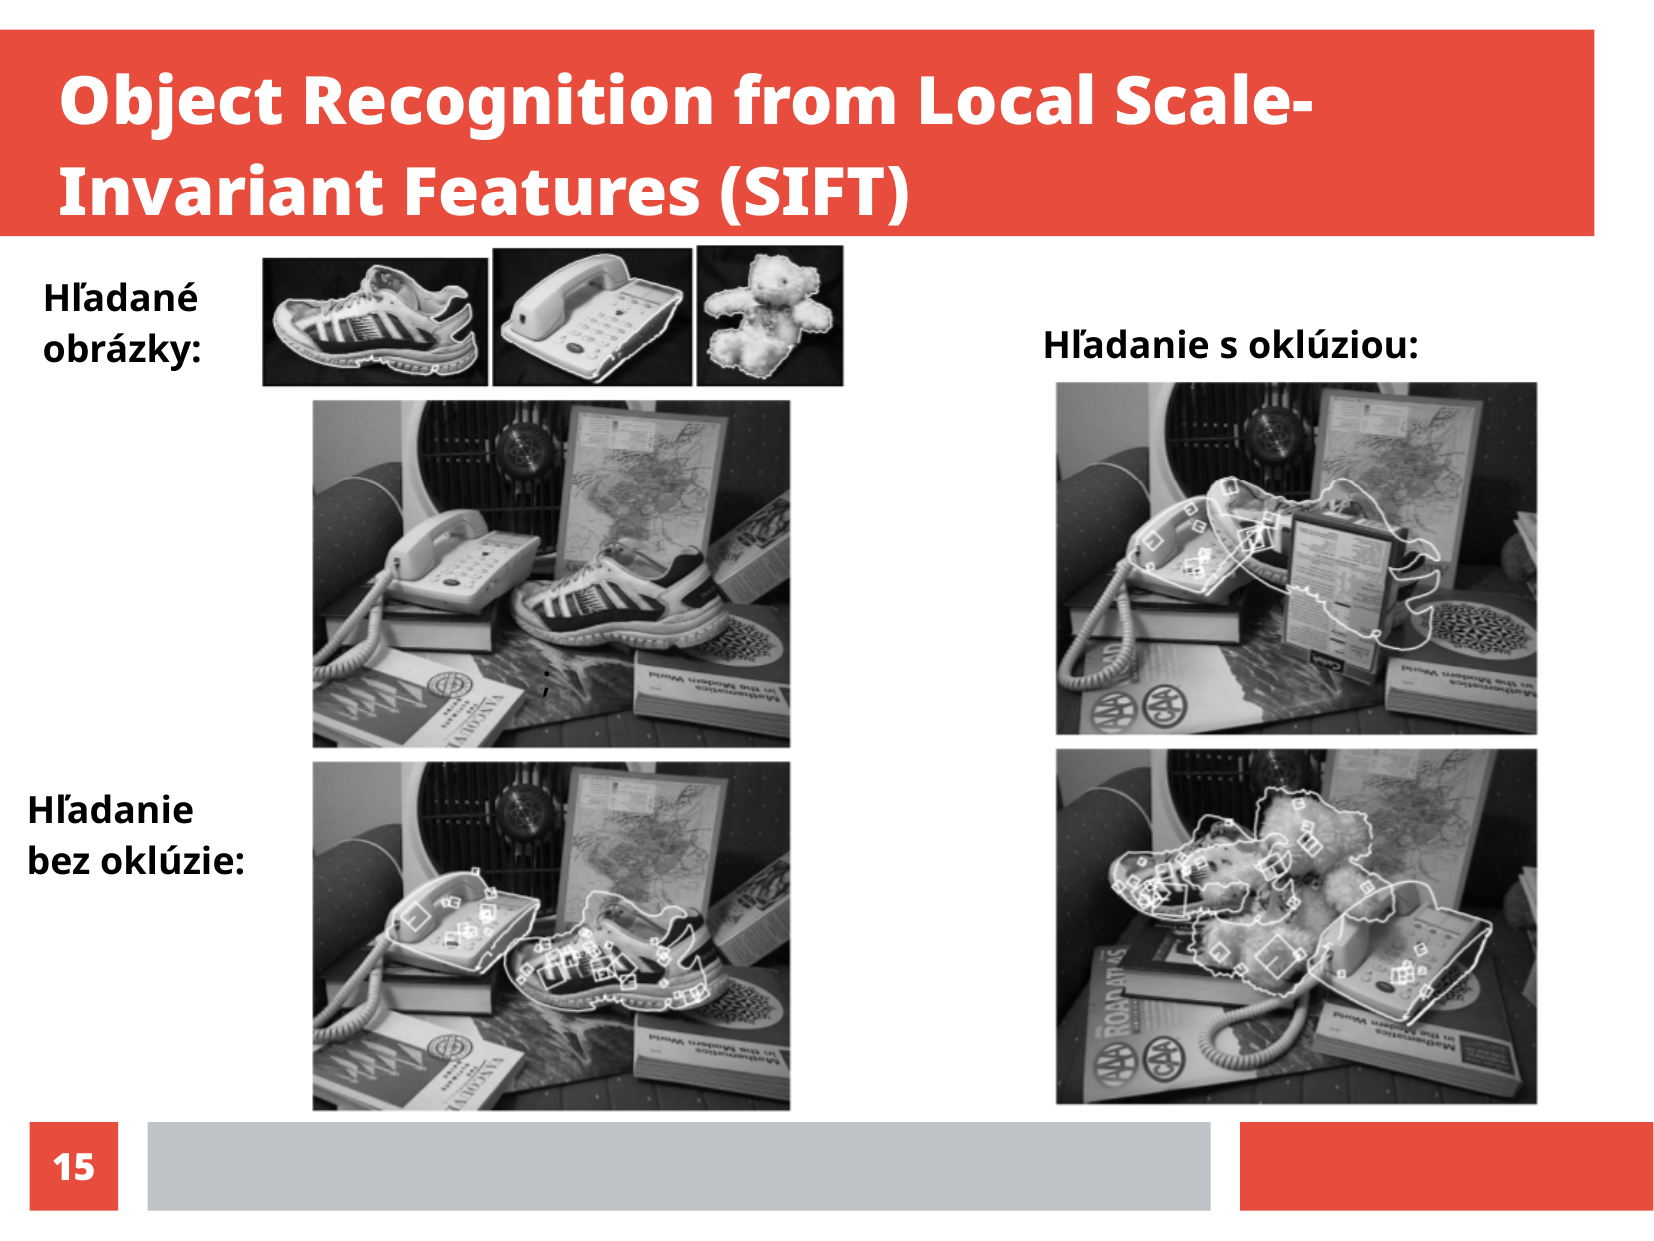

# Object Recognition from Local Scale-Invariant Features (SIFT)
;
Hľadané
obrázky:
Hľadanie s oklúziou:
Hľadanie
bez oklúzie:
15